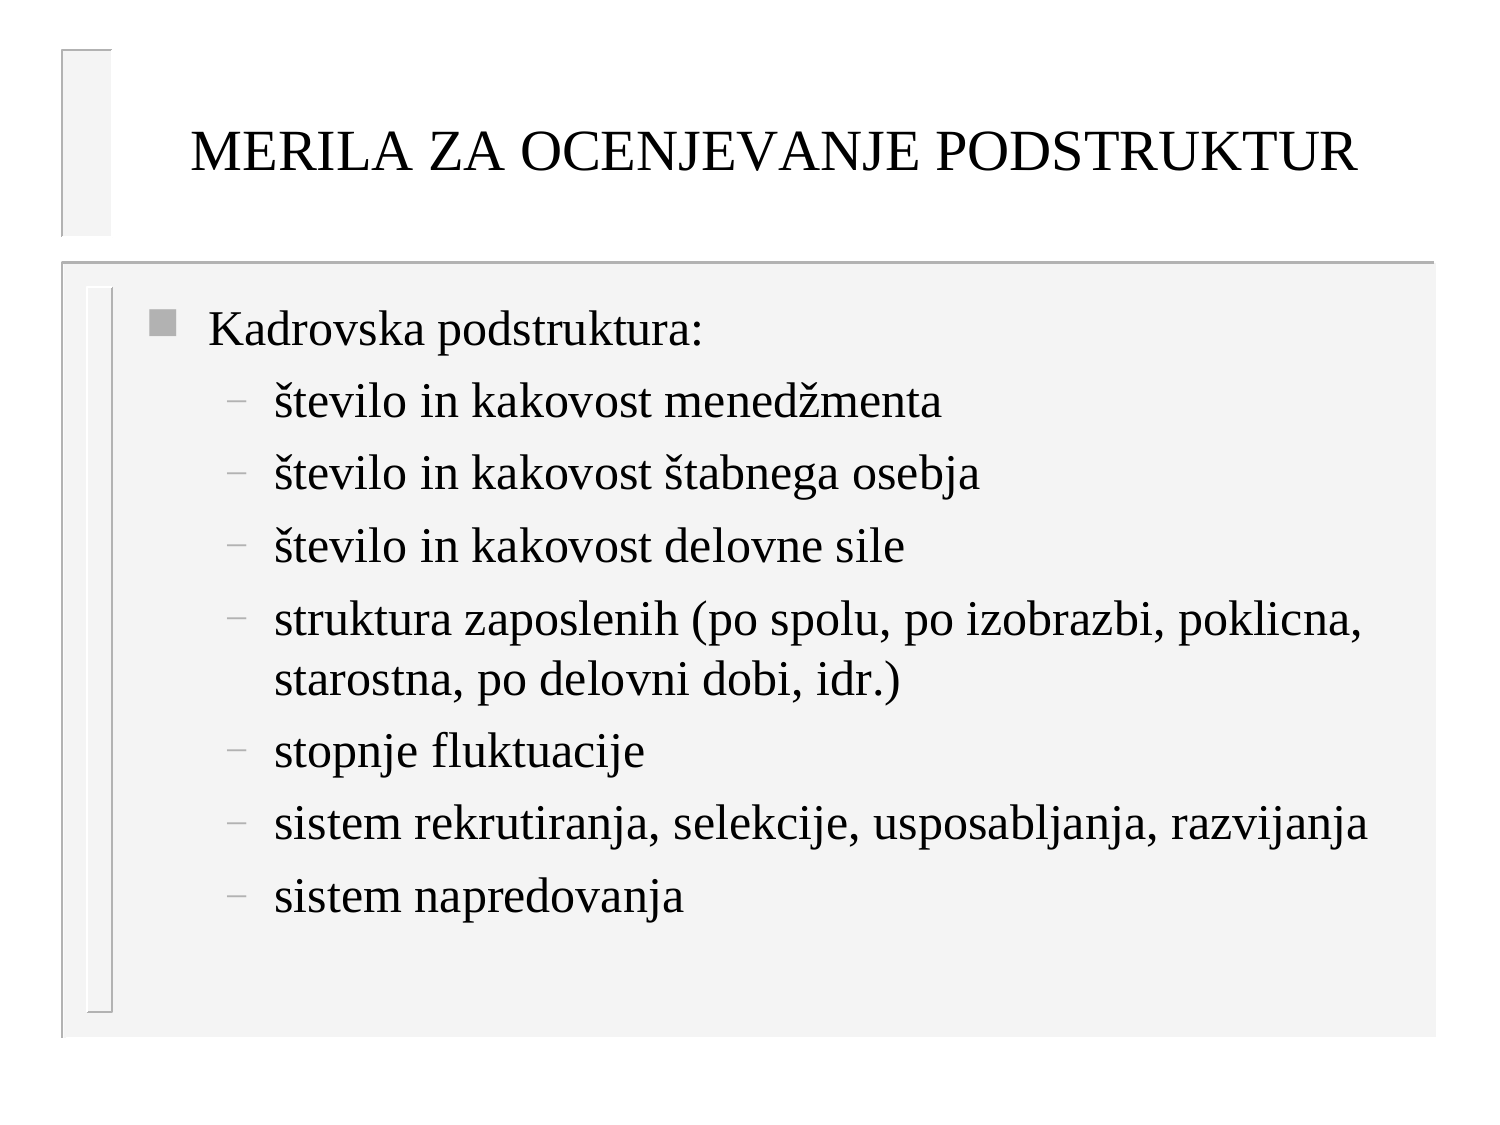

# MERILA ZA OCENJEVANJE PODSTRUKTUR
Kadrovska podstruktura:
število in kakovost menedžmenta
število in kakovost štabnega osebja
število in kakovost delovne sile
struktura zaposlenih (po spolu, po izobrazbi, poklicna, starostna, po delovni dobi, idr.)
stopnje fluktuacije
sistem rekrutiranja, selekcije, usposabljanja, razvijanja
sistem napredovanja